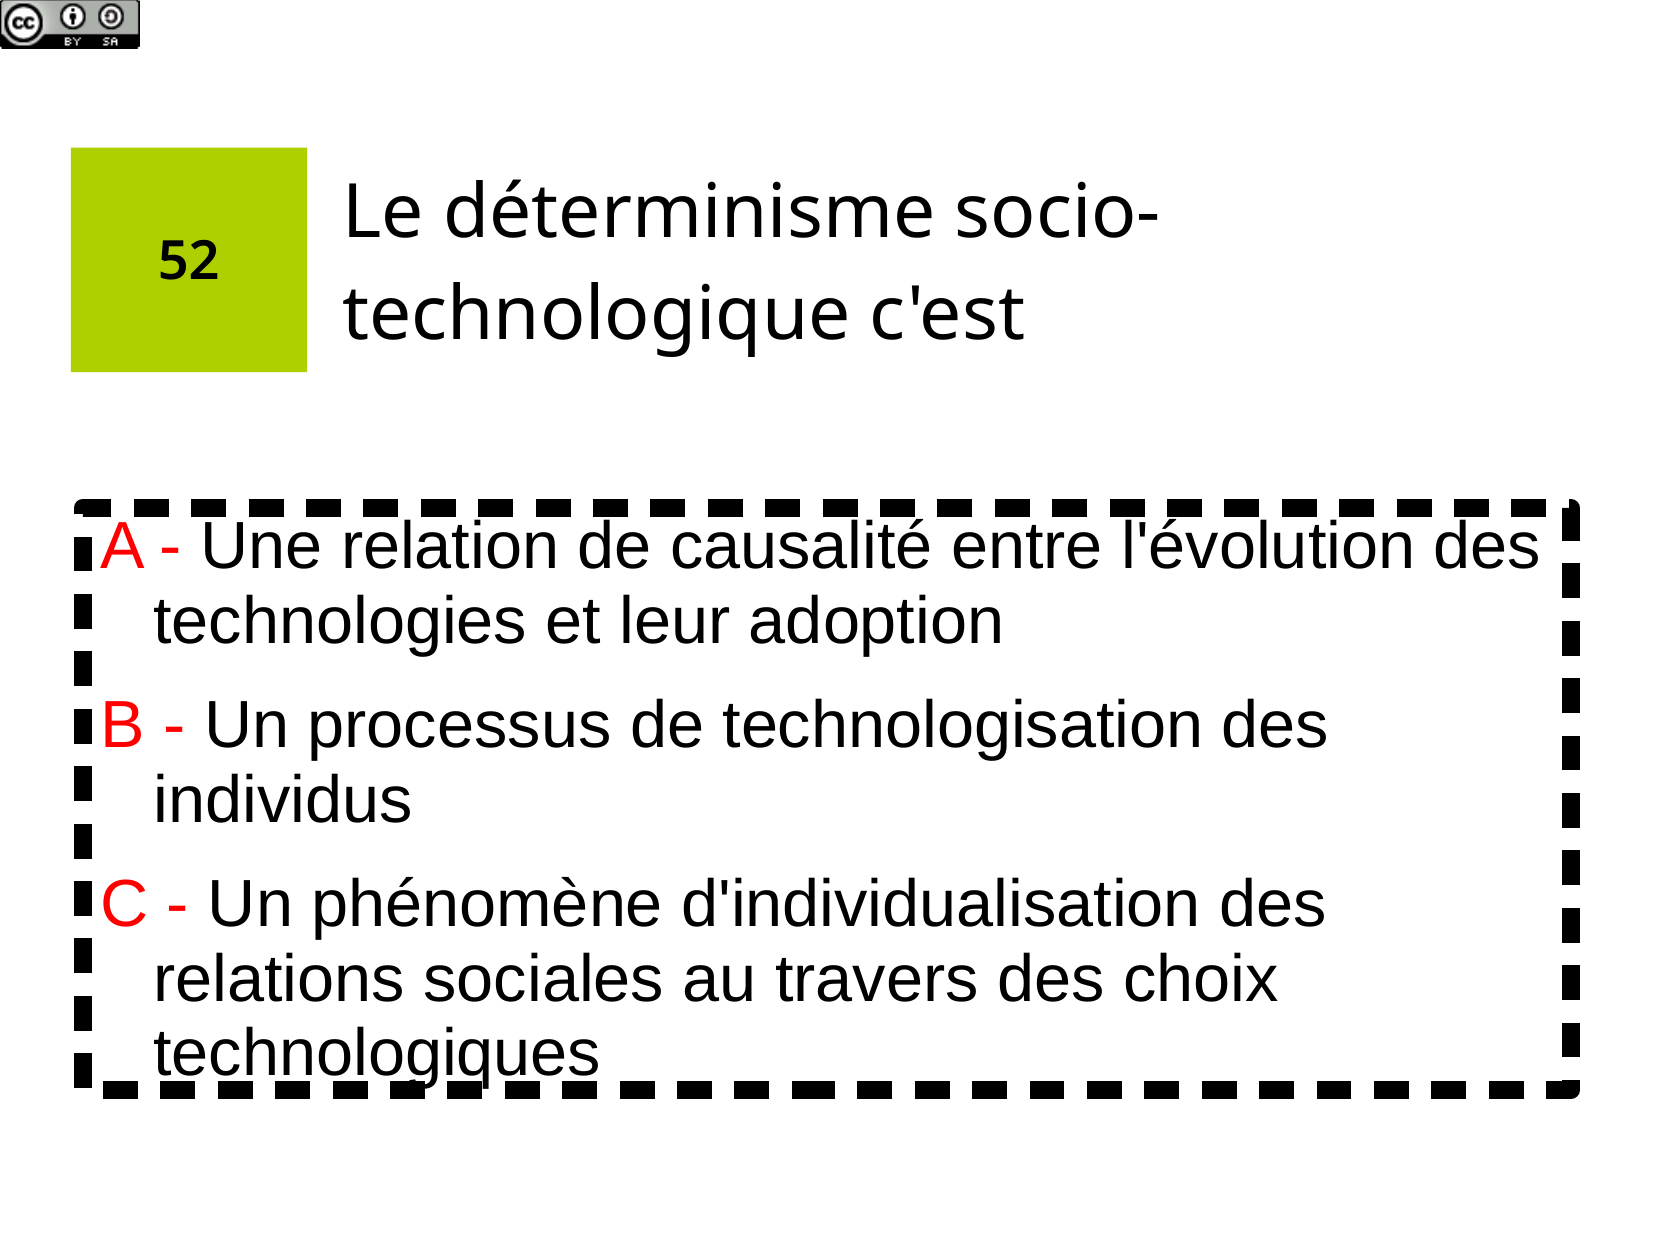

# Le déterminisme socio-technologique c'est
52
Une relation de causalité entre l'évolution des technologies et leur adoption
Un processus de technologisation des individus
Un phénomène d'individualisation des relations sociales au travers des choix technologiques